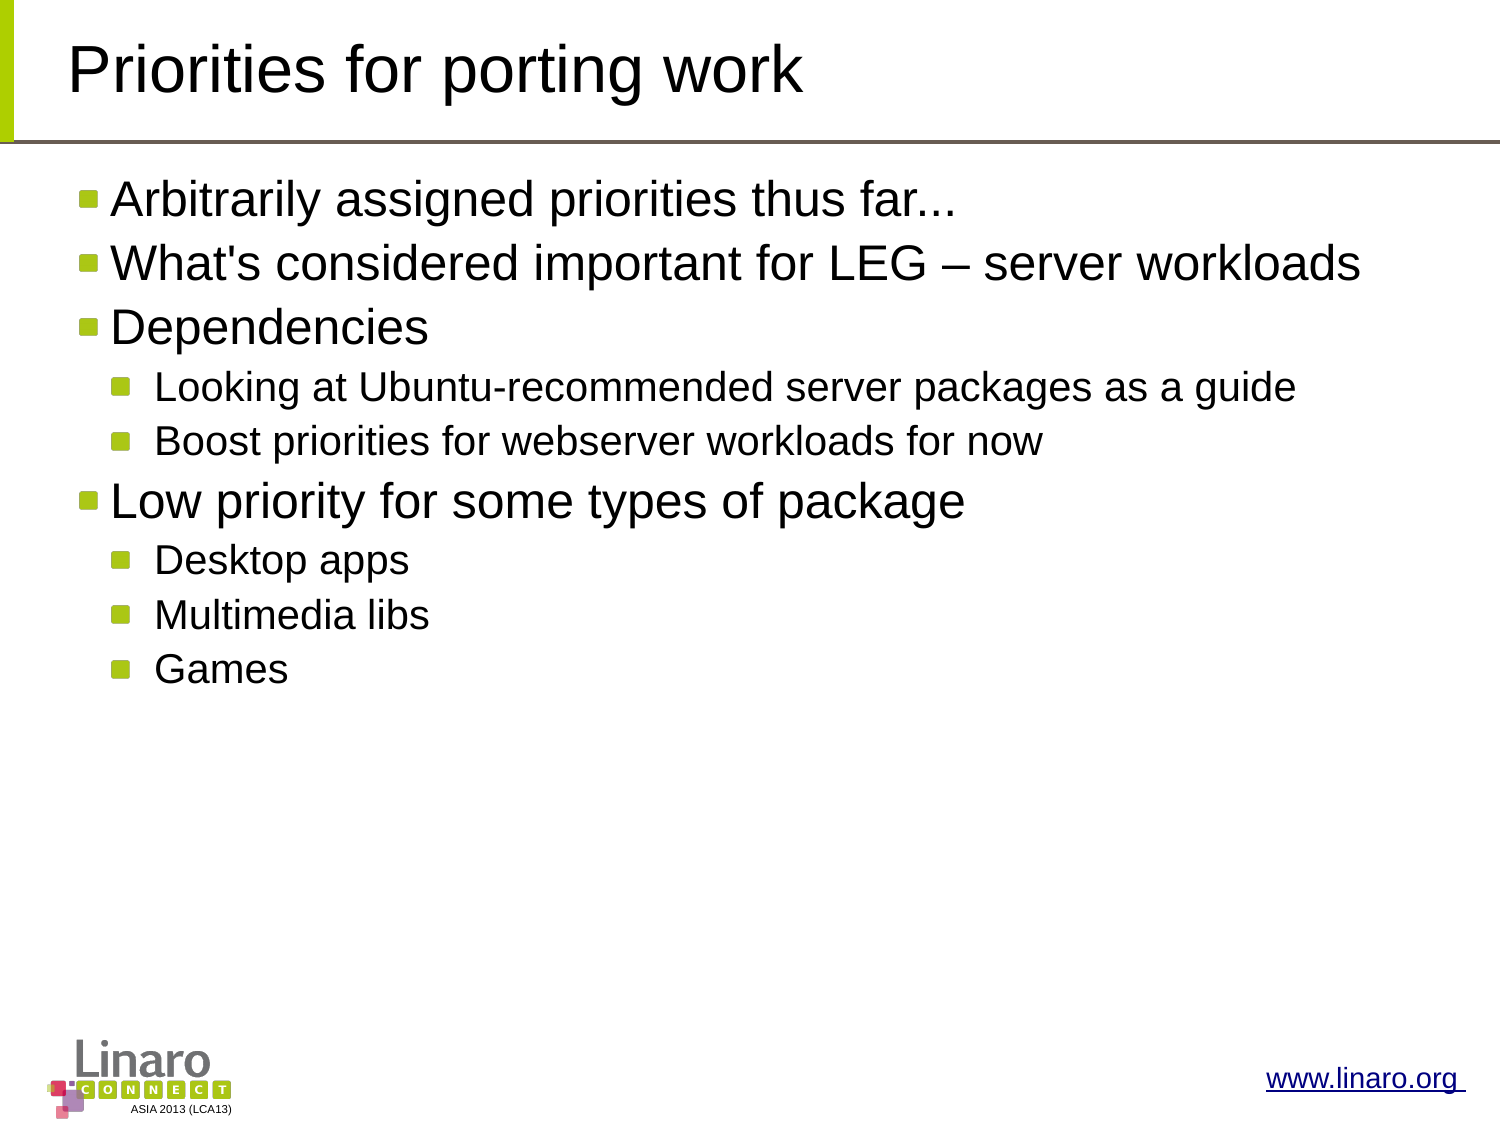

# Priorities for porting work
Arbitrarily assigned priorities thus far...
What's considered important for LEG – server workloads
Dependencies
Looking at Ubuntu-recommended server packages as a guide
Boost priorities for webserver workloads for now
Low priority for some types of package
Desktop apps
Multimedia libs
Games